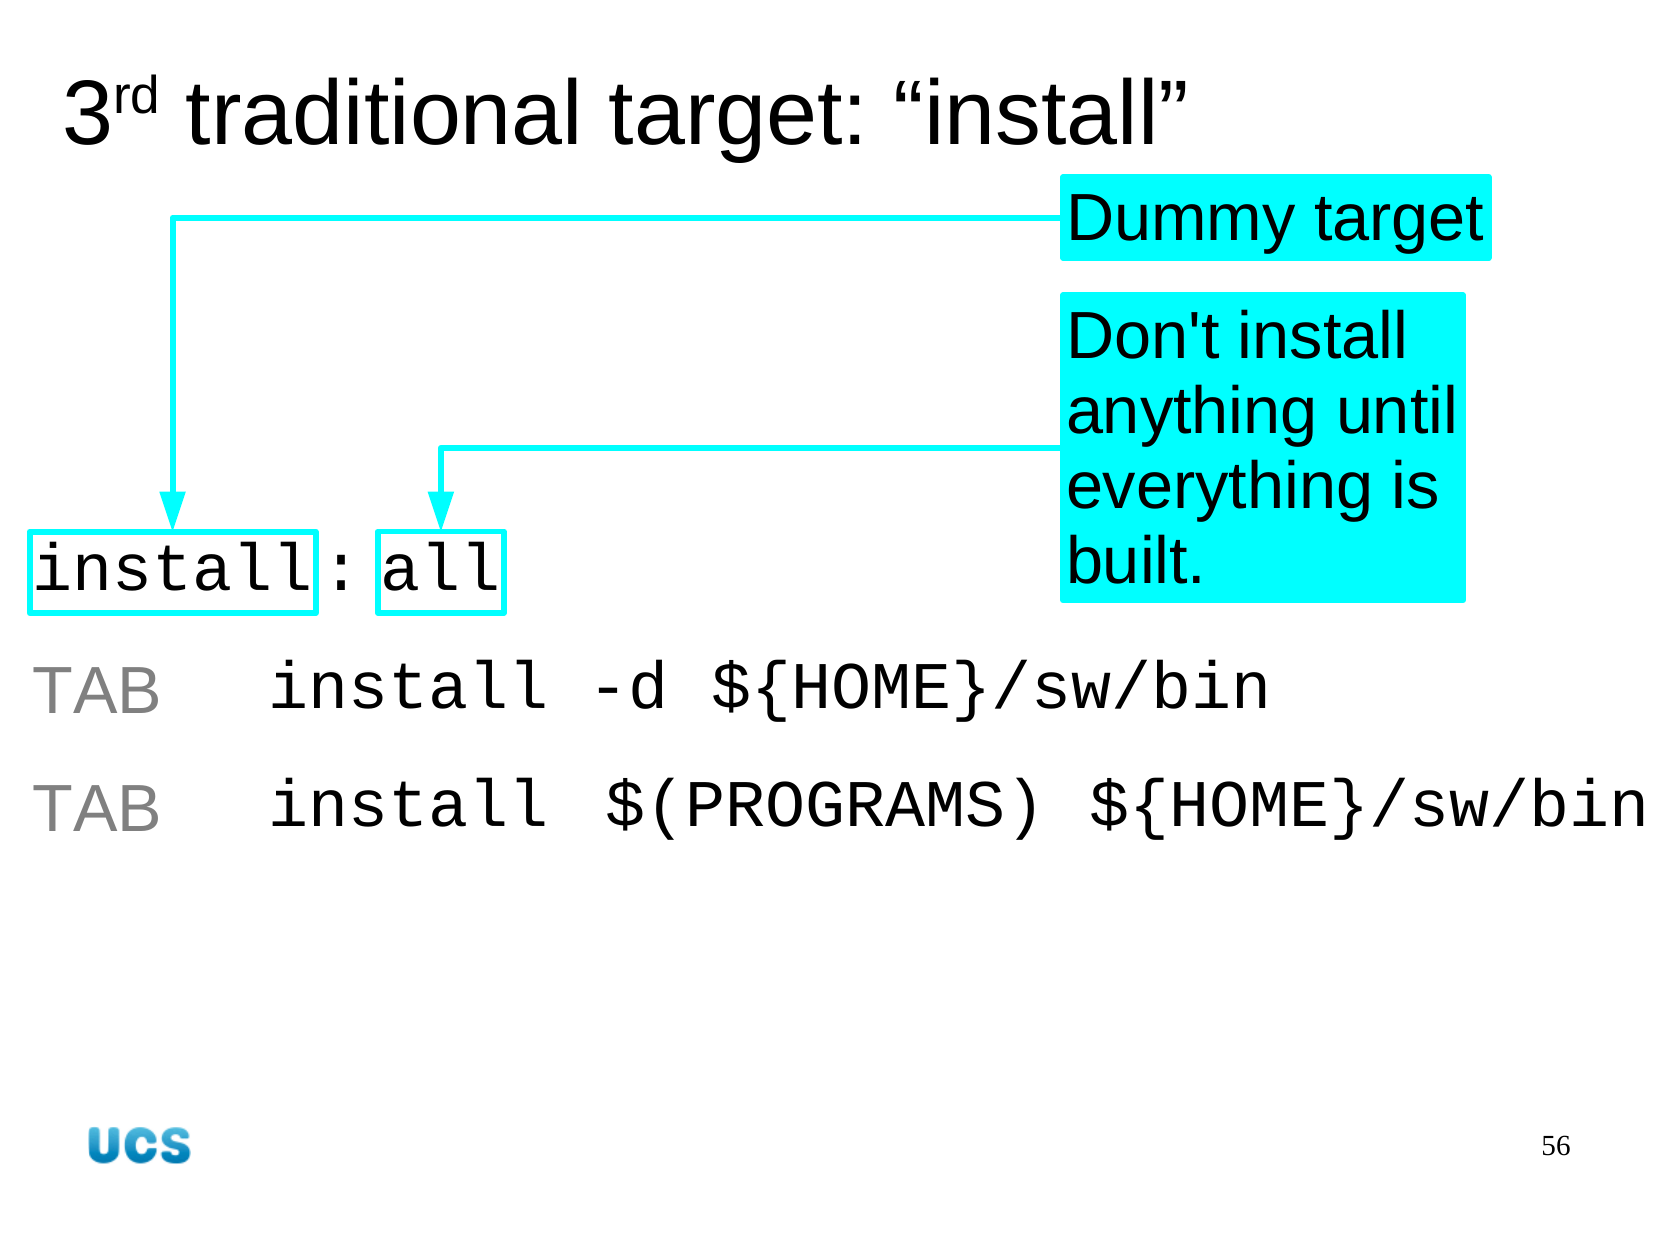

3rd traditional target: “install”
Dummy target
Don't install
anything until
everything is
built.
all
install
:
install -d
${HOME}/sw/bin
TAB
$(PROGRAMS)
install
${HOME}/sw/bin
TAB
56